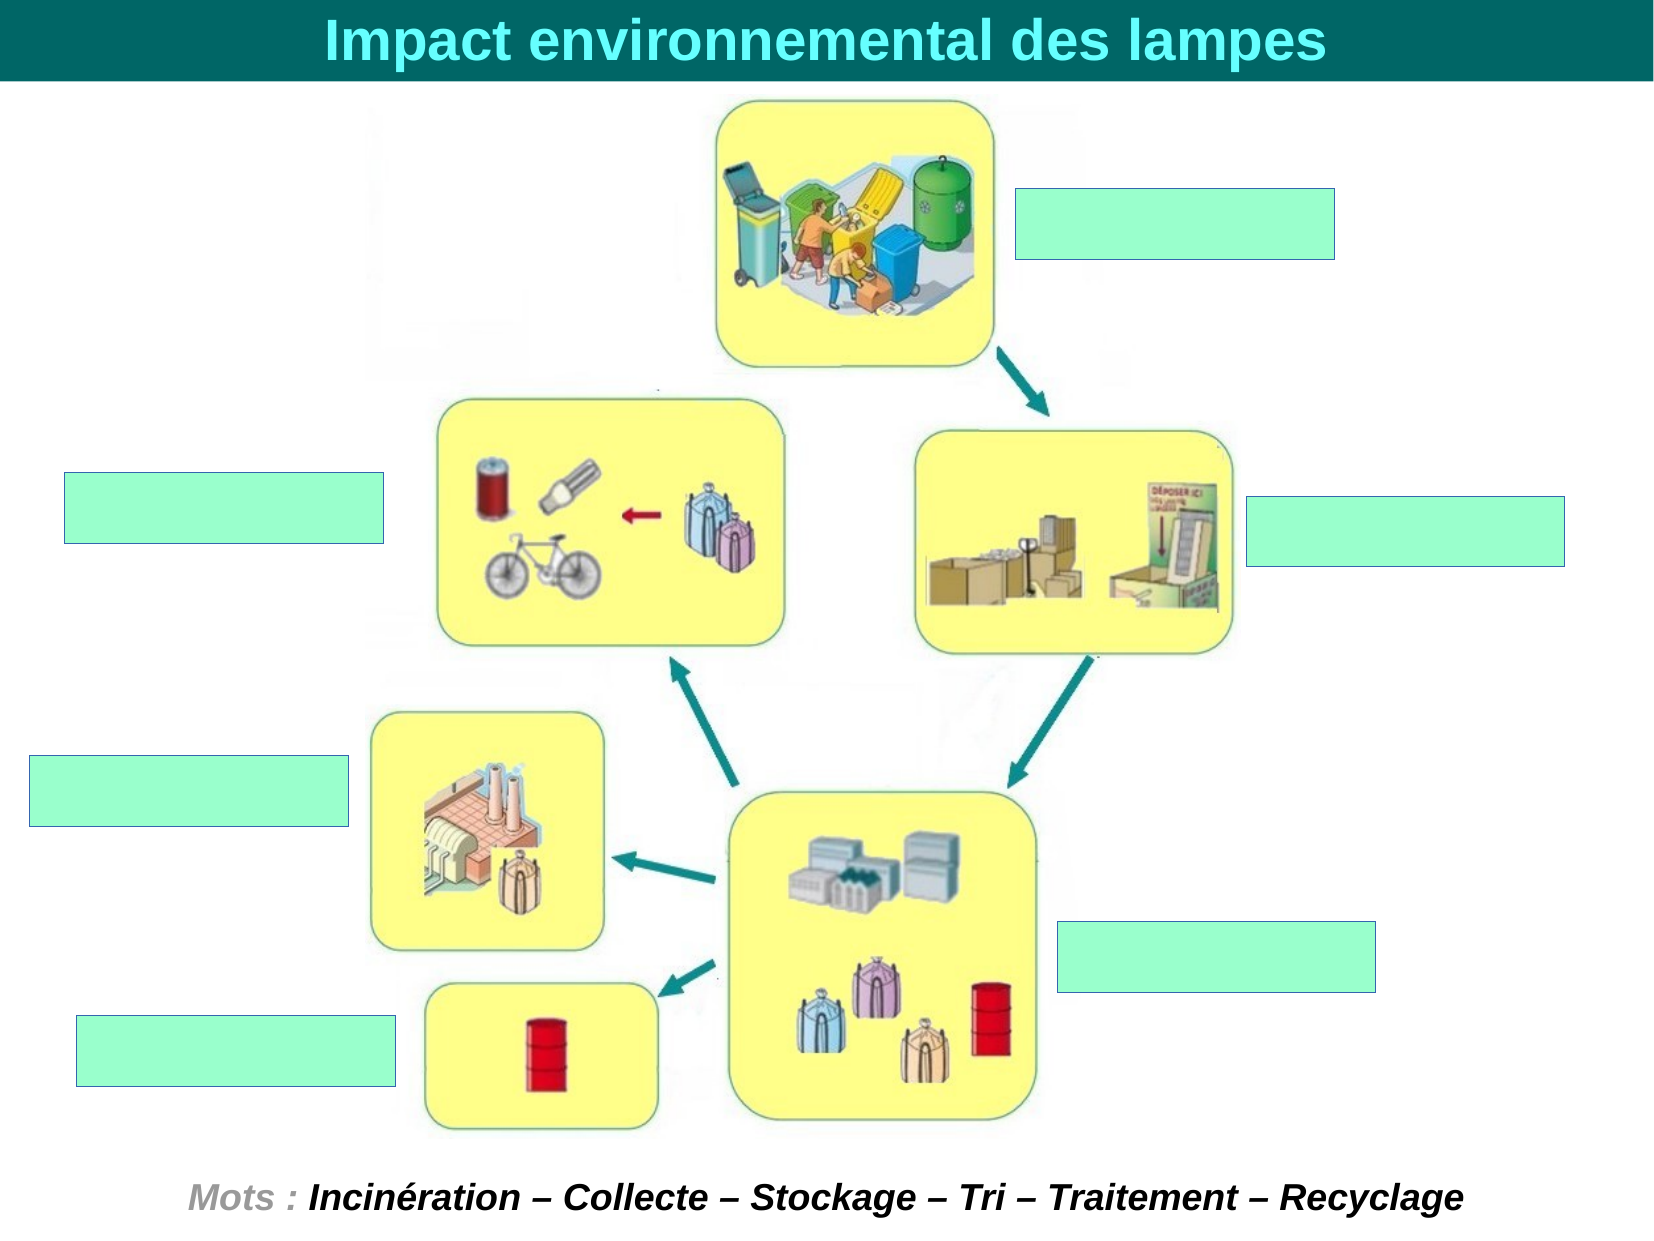

Impact environnemental des lampes
Mots : Incinération – Collecte – Stockage – Tri – Traitement – Recyclage